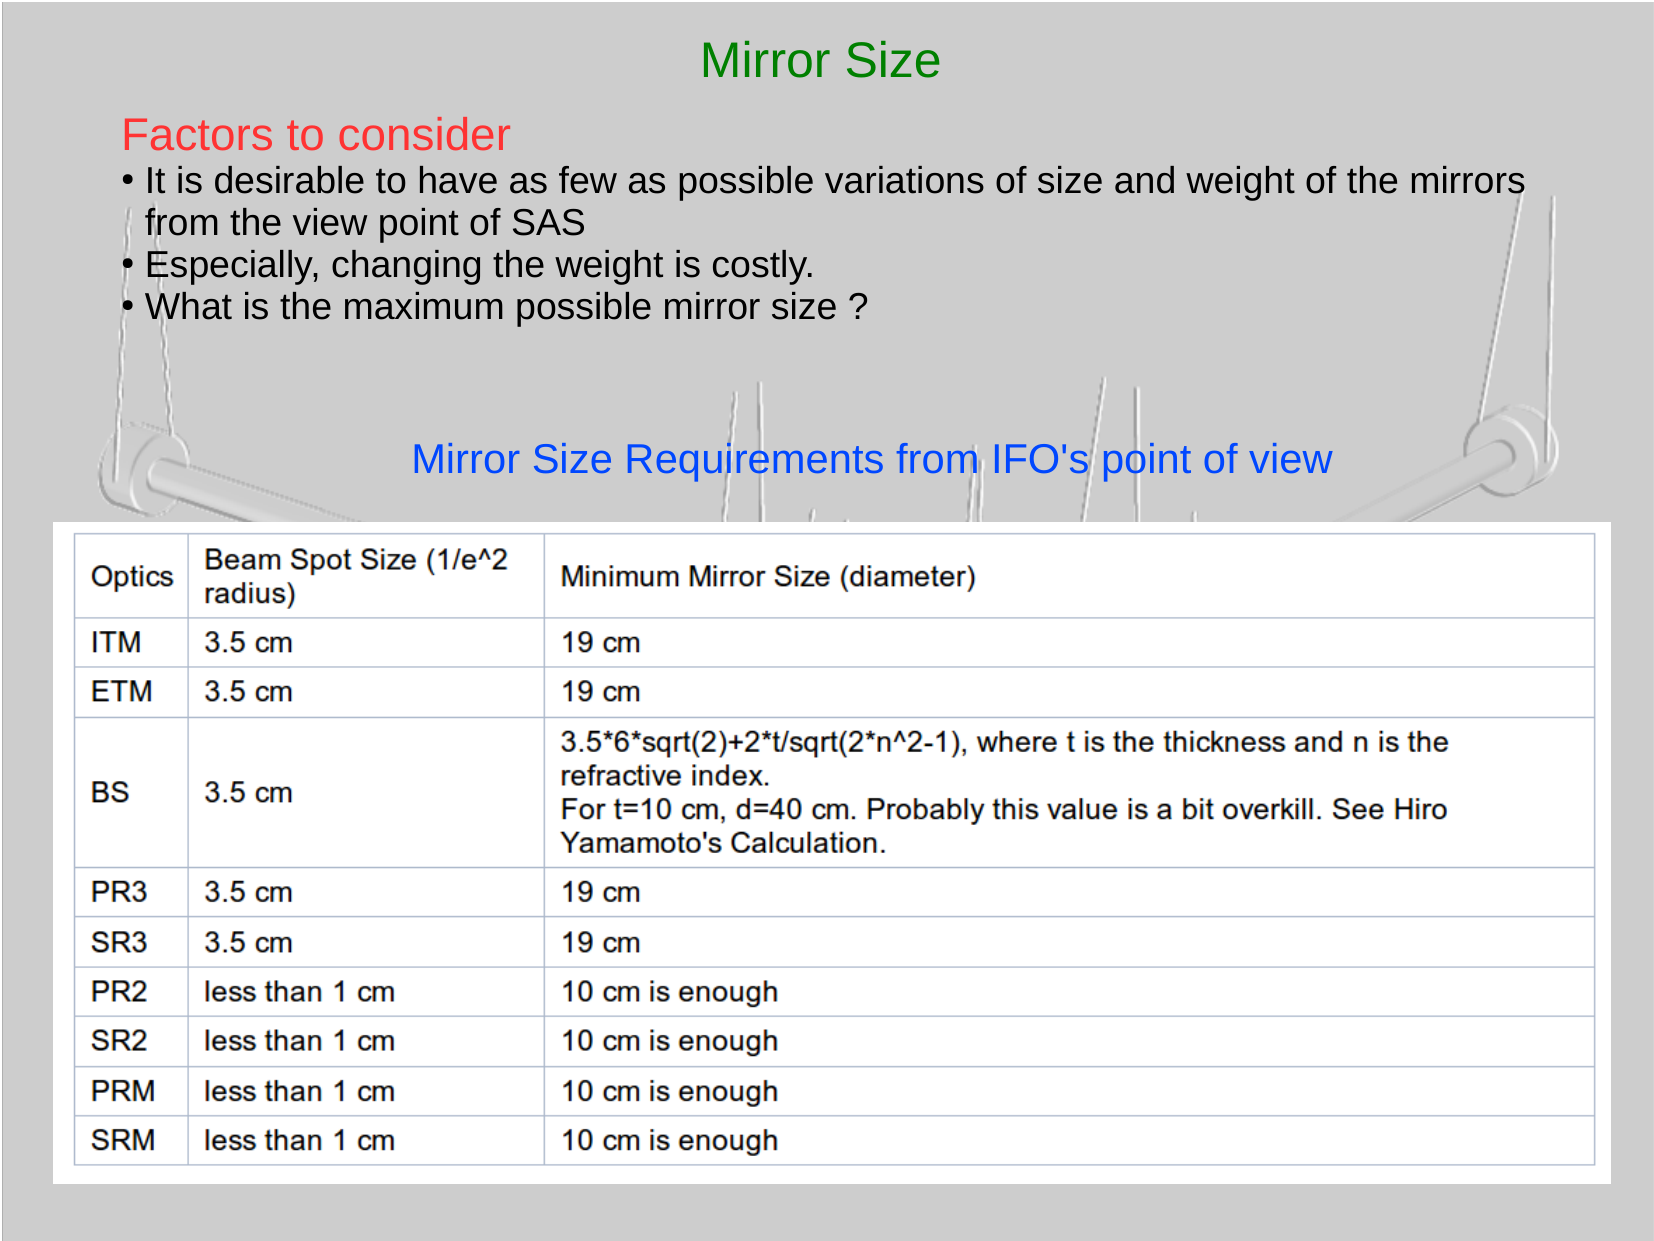

Mirror Size
Factors to consider
 It is desirable to have as few as possible variations of size and weight of the mirrors
 from the view point of SAS
 Especially, changing the weight is costly.
 What is the maximum possible mirror size ?
Mirror Size Requirements from IFO's point of view